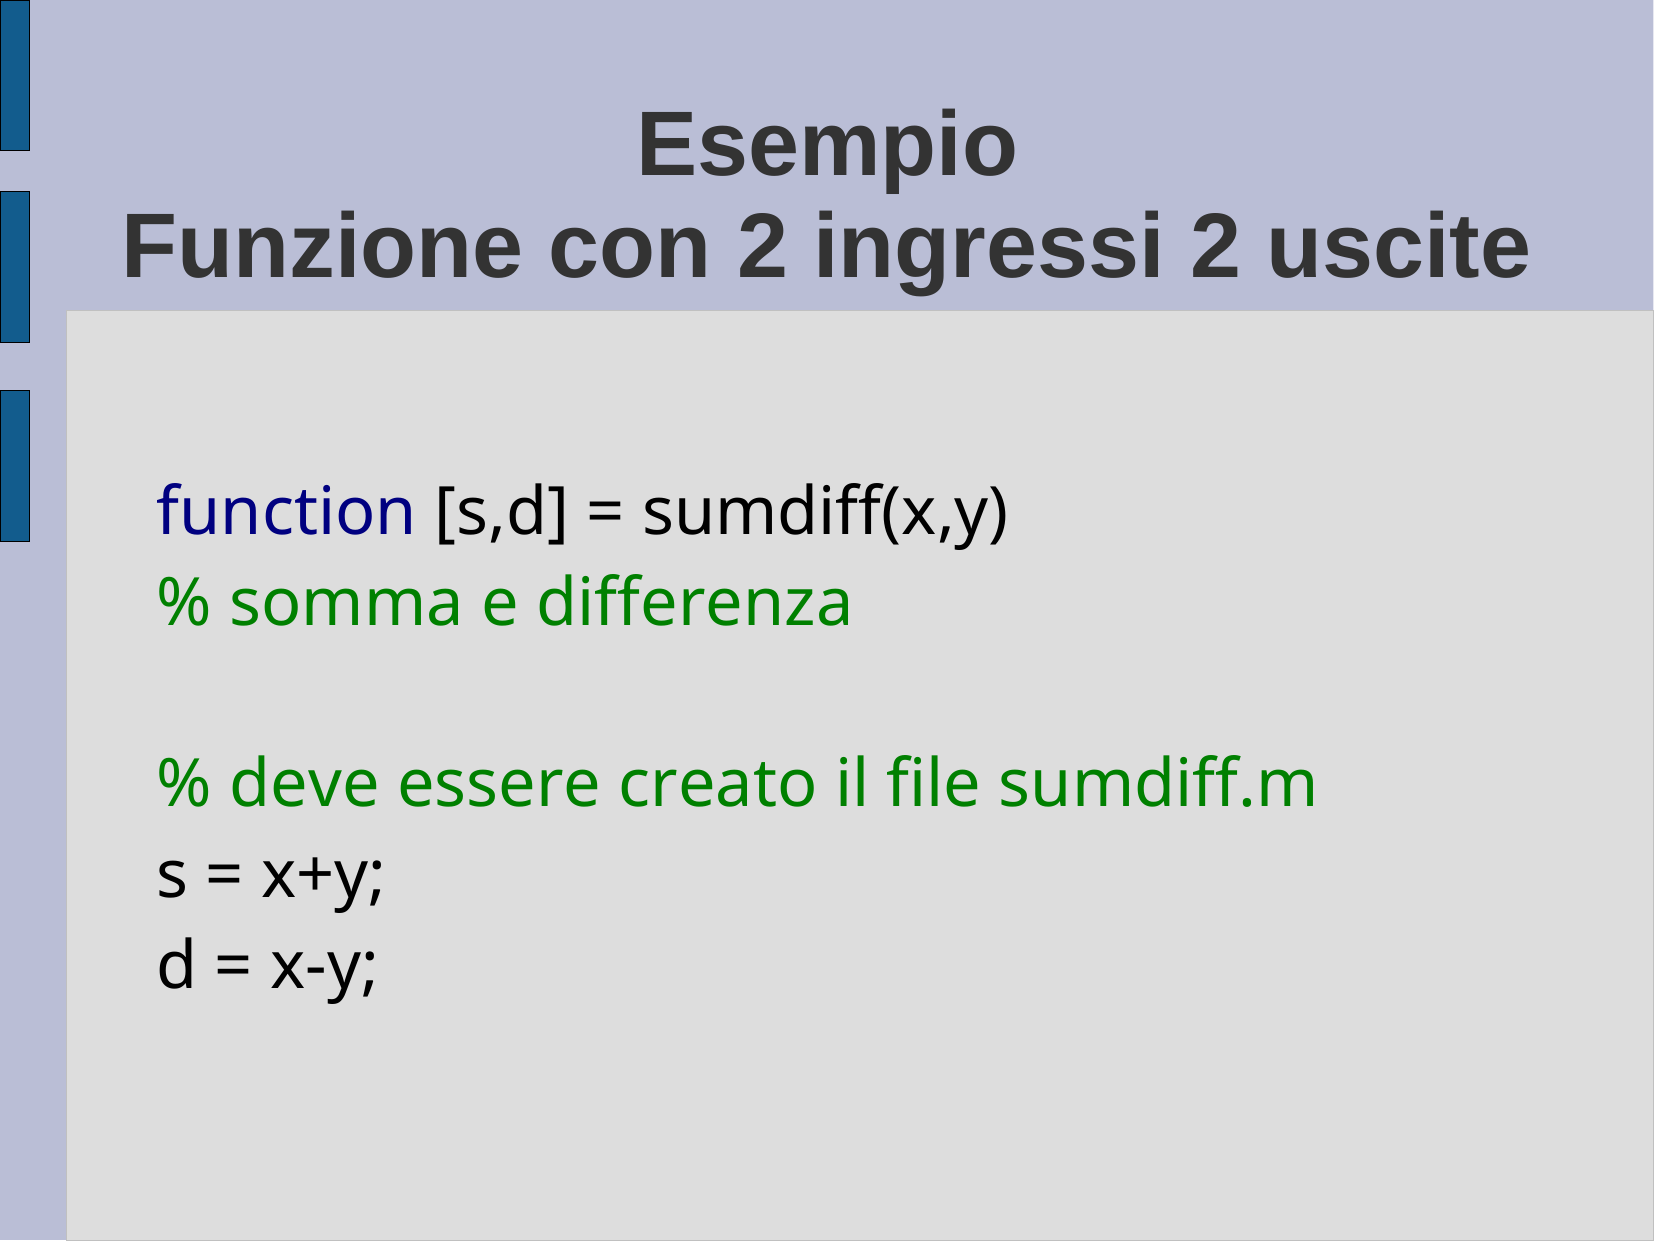

# Esempio Funzione con 2 ingressi 2 uscite
function [s,d] = sumdiff(x,y)
% somma e differenza
% deve essere creato il file sumdiff.m
s = x+y;
d = x-y;